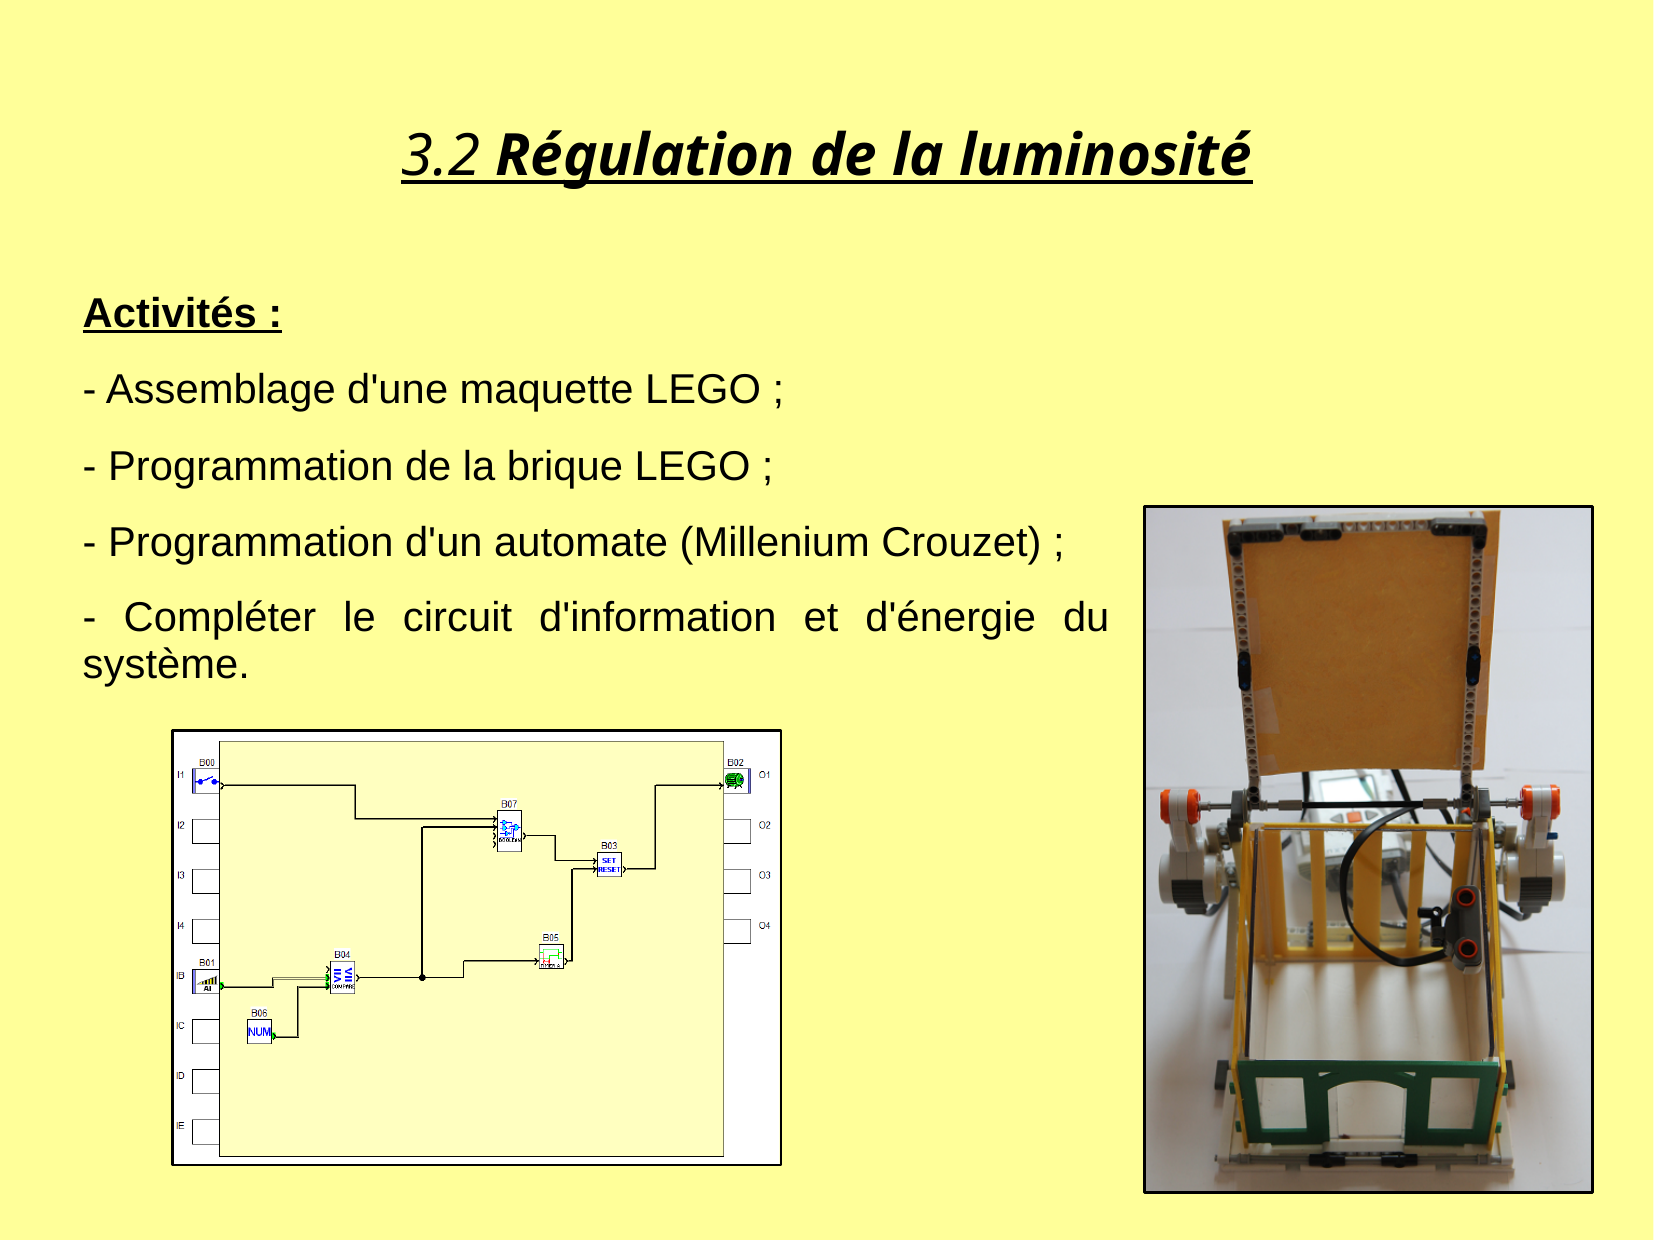

# 3.2 Régulation de la luminosité
Activités :
- Assemblage d'une maquette LEGO ;
- Programmation de la brique LEGO ;
- Programmation d'un automate (Millenium Crouzet) ;
- Compléter le circuit d'information et d'énergie du système.